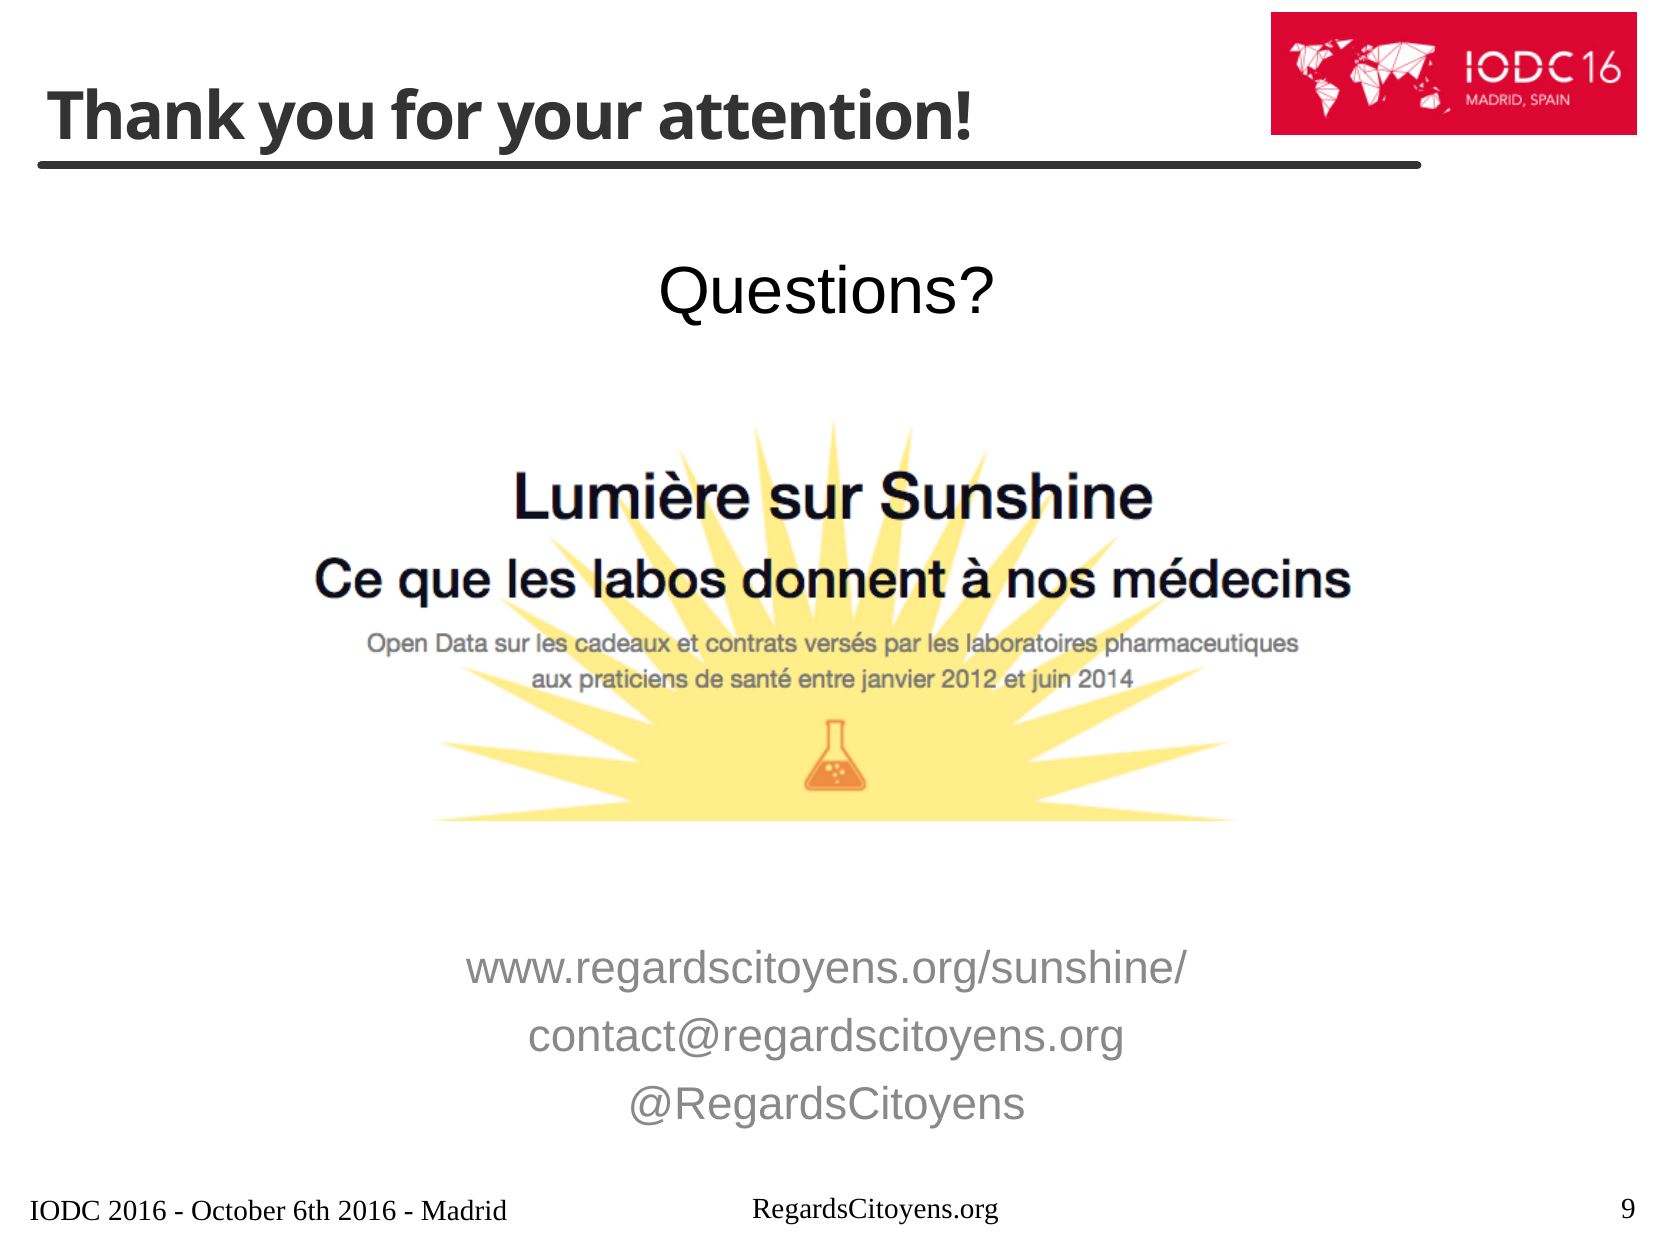

# Thank you for your attention!
Questions?
www.regardscitoyens.org/sunshine/
contact@regardscitoyens.org
@RegardsCitoyens
RegardsCitoyens.org
9
IODC 2016 - October 6th 2016 - Madrid